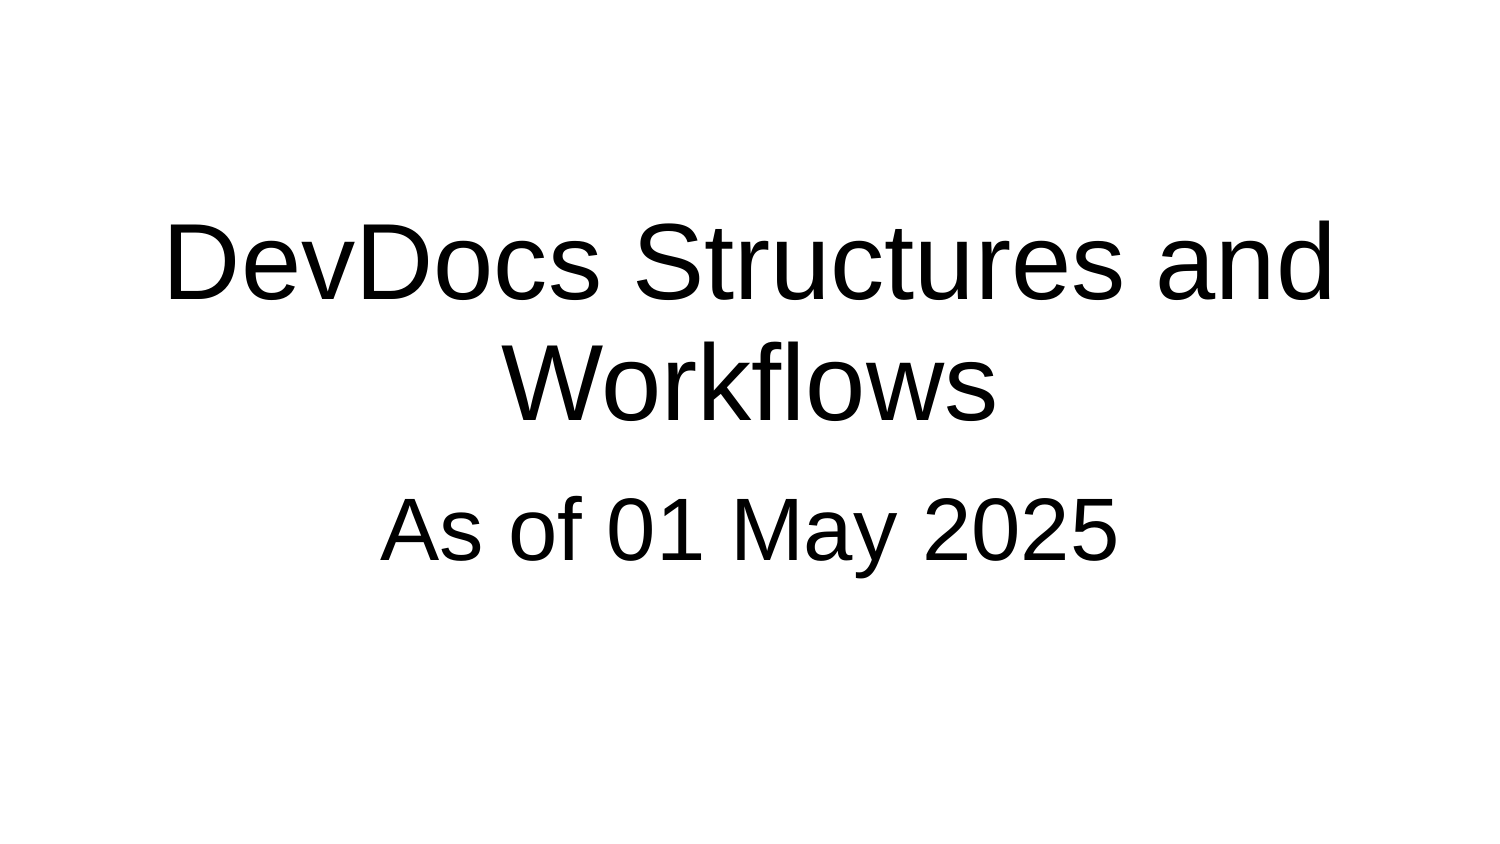

# DevDocs Structures and Workflows
As of 01 May 2025